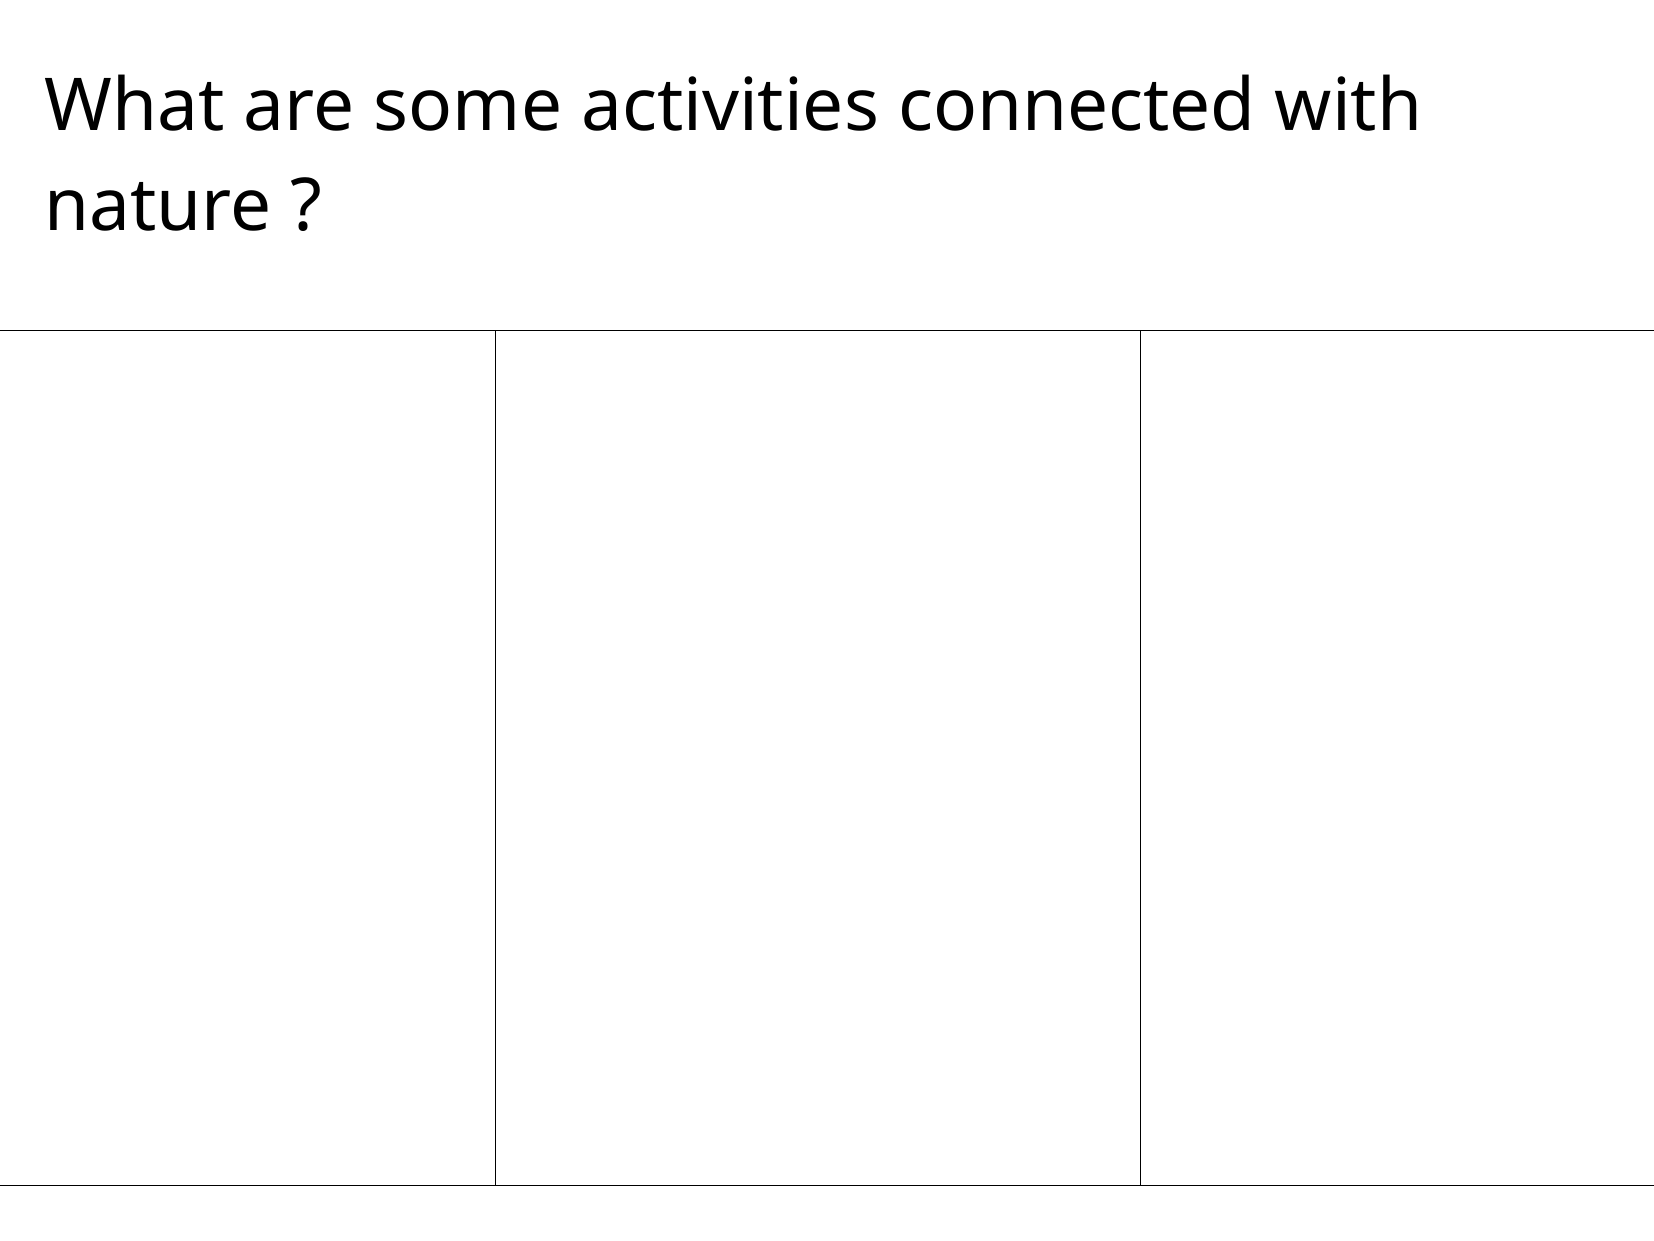

What are some activities connected with nature ?
4